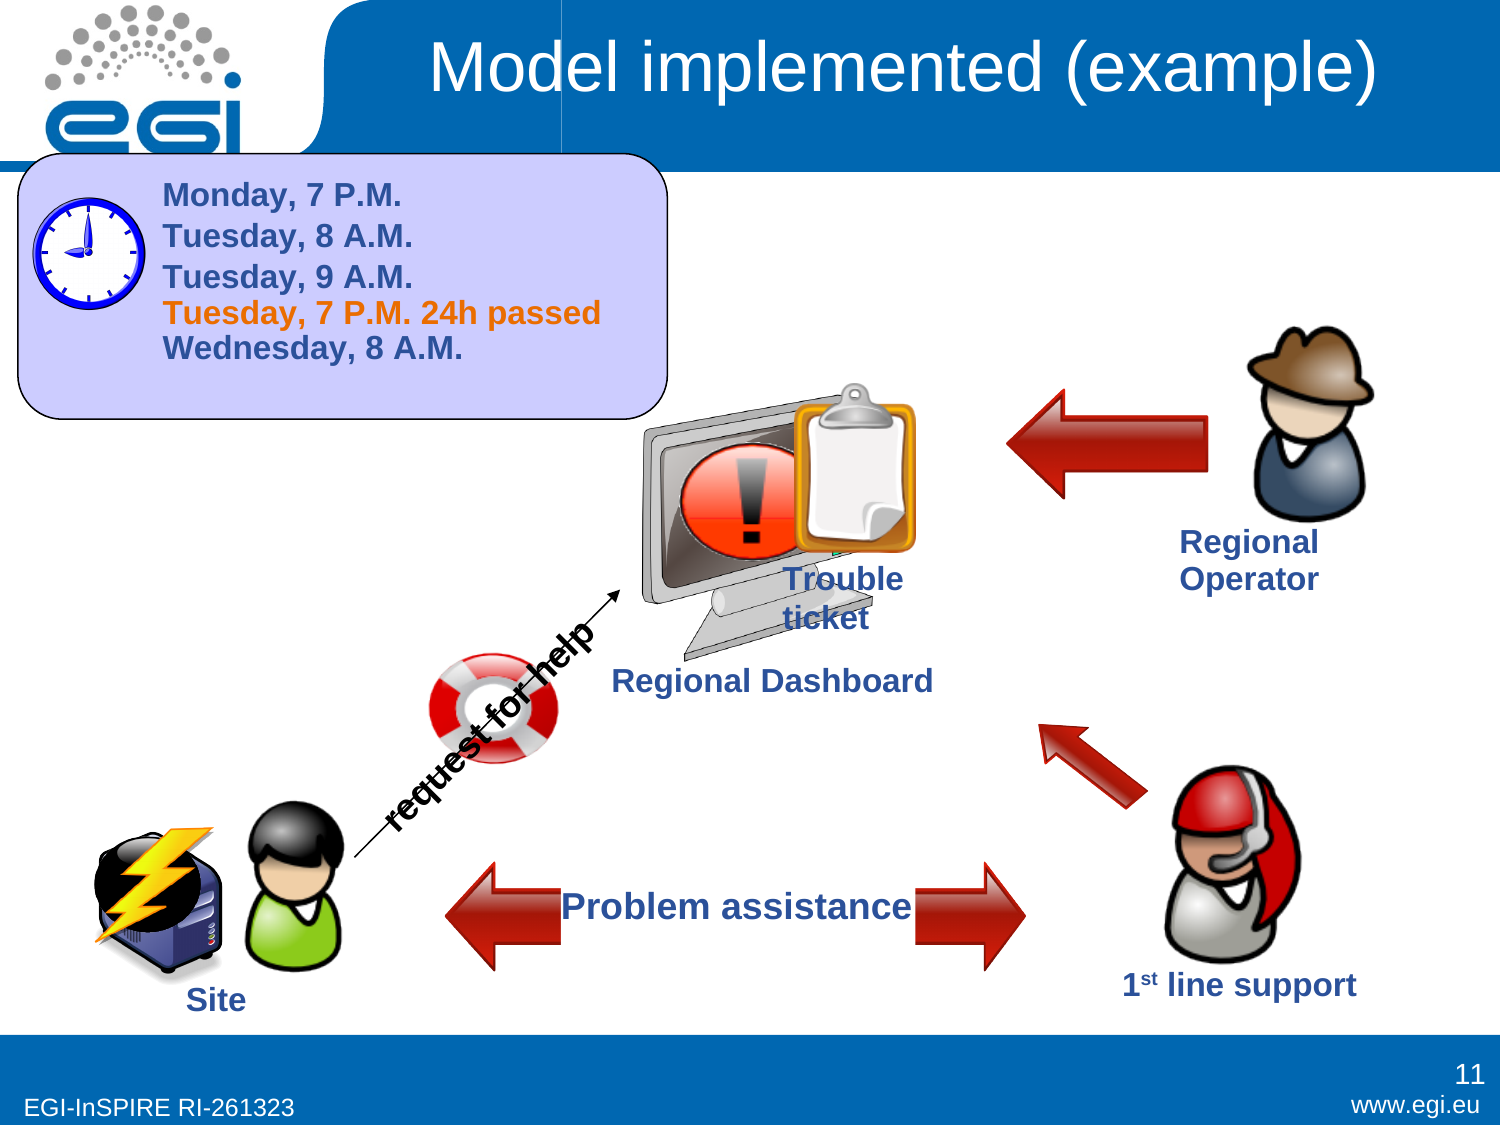

# Model implemented (example)
Monday, 7 P.M.
Tuesday, 8 A.M.
Tuesday, 9 A.M.
Tuesday, 7 P.M. 24h passed
Regional Operator
Wednesday, 8 A.M.
Trouble ticket
Regional Dashboard
request for help
1st line support
Problem assistance
Site
11